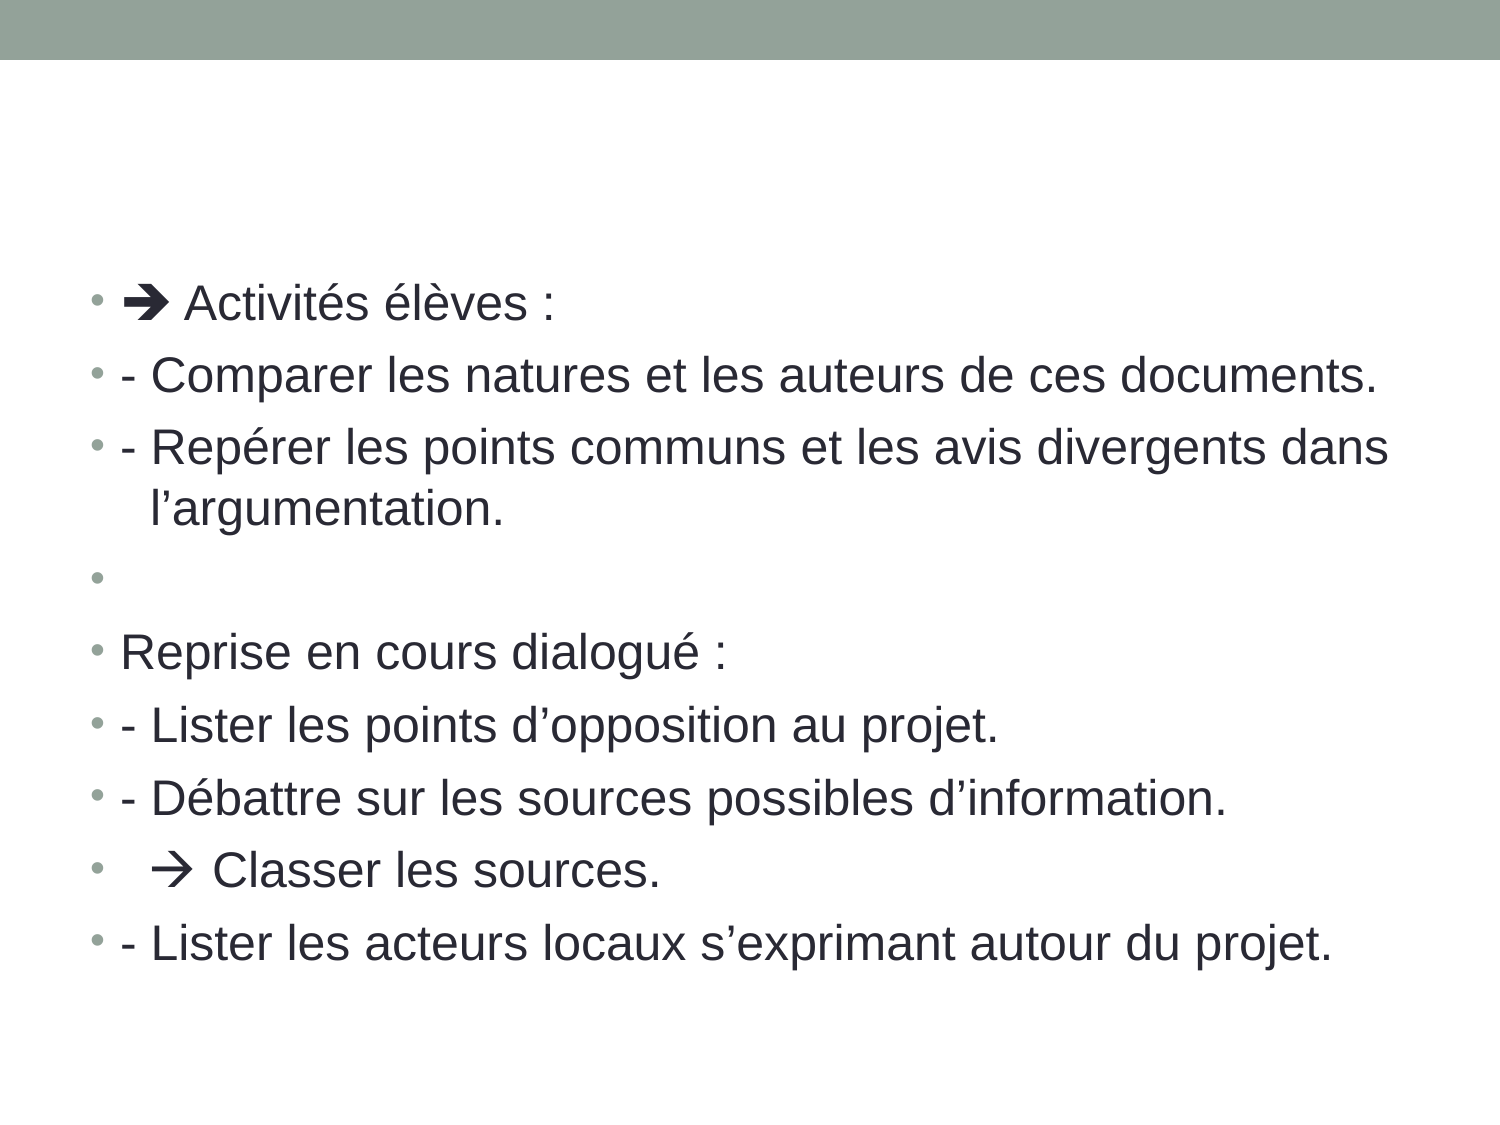

#
 Activités élèves :
- Comparer les natures et les auteurs de ces documents.
- Repérer les points communs et les avis divergents dans l’argumentation.
Reprise en cours dialogué :
- Lister les points d’opposition au projet.
- Débattre sur les sources possibles d’information.
  Classer les sources.
- Lister les acteurs locaux s’exprimant autour du projet.